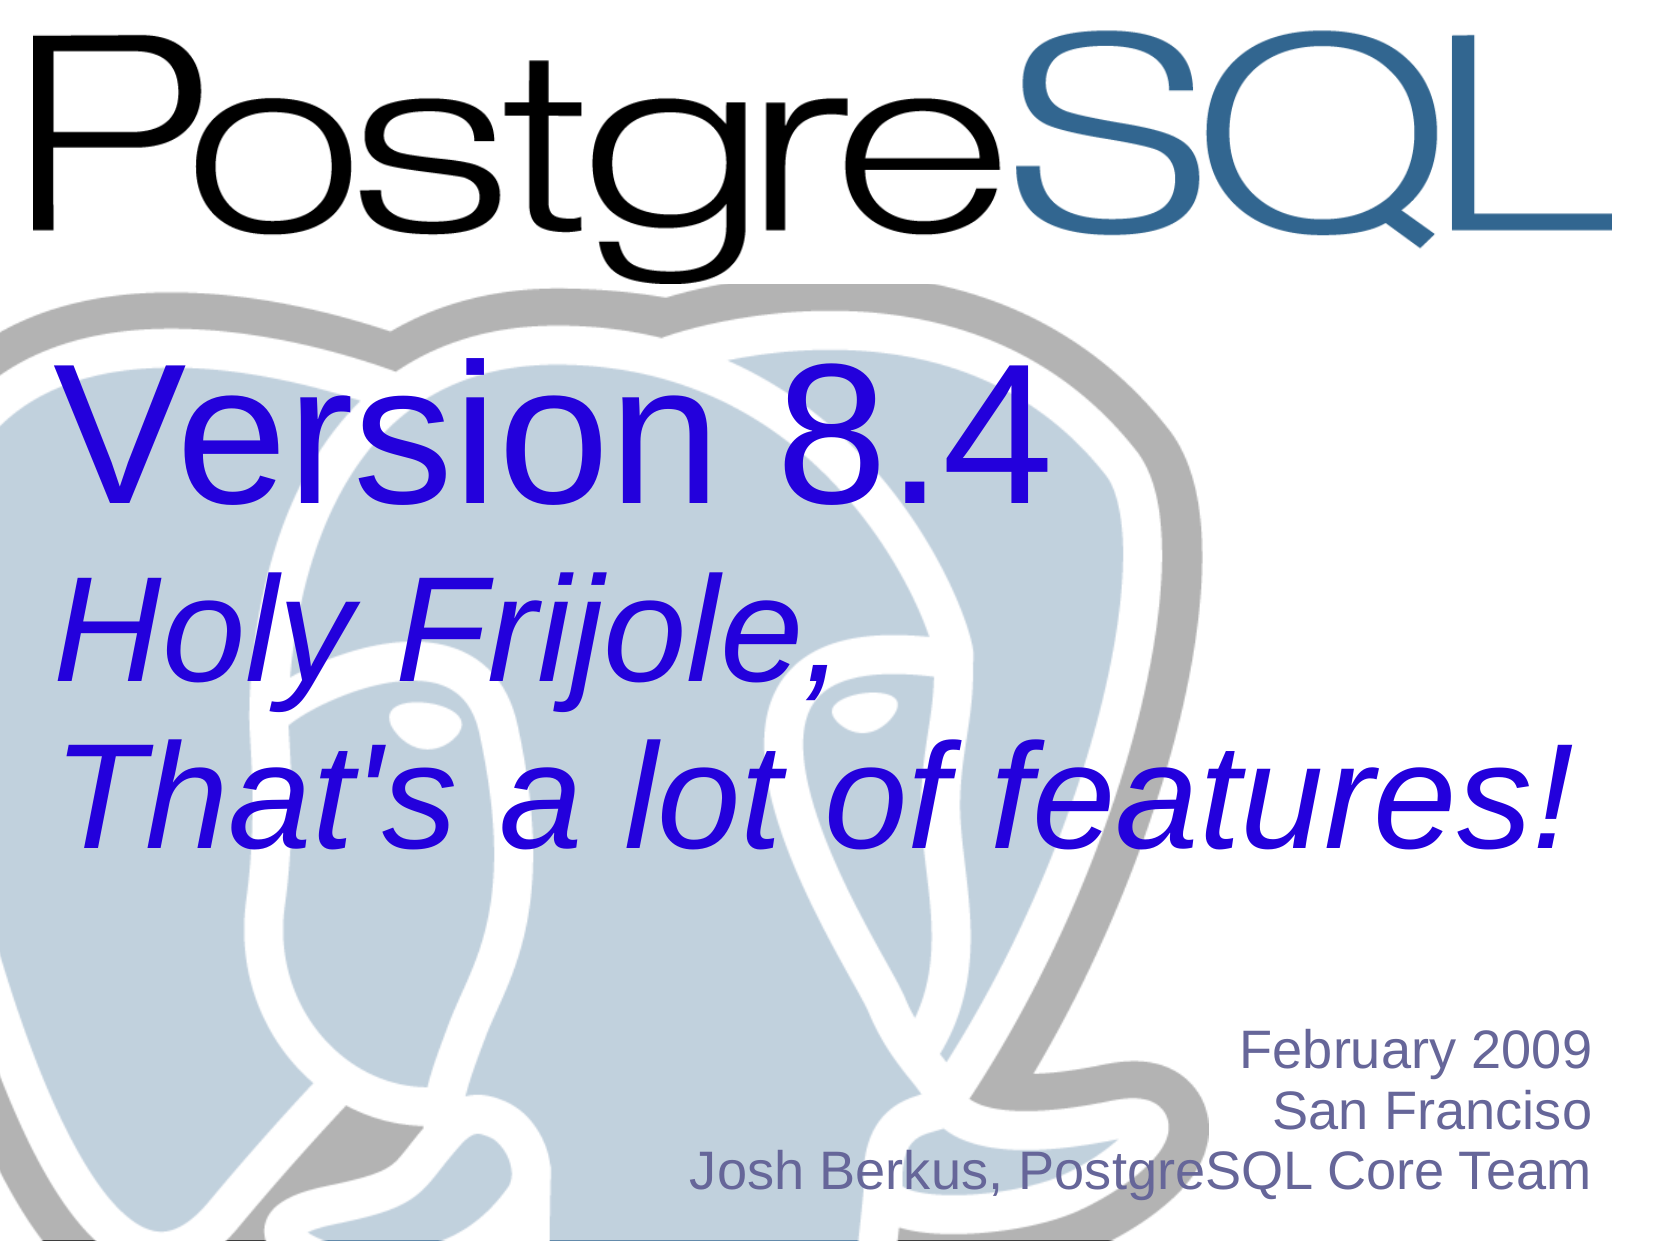

Version 8.4
Holy Frijole,
That's a lot of features!
February 2009
San Franciso
Josh Berkus, PostgreSQL Core Team